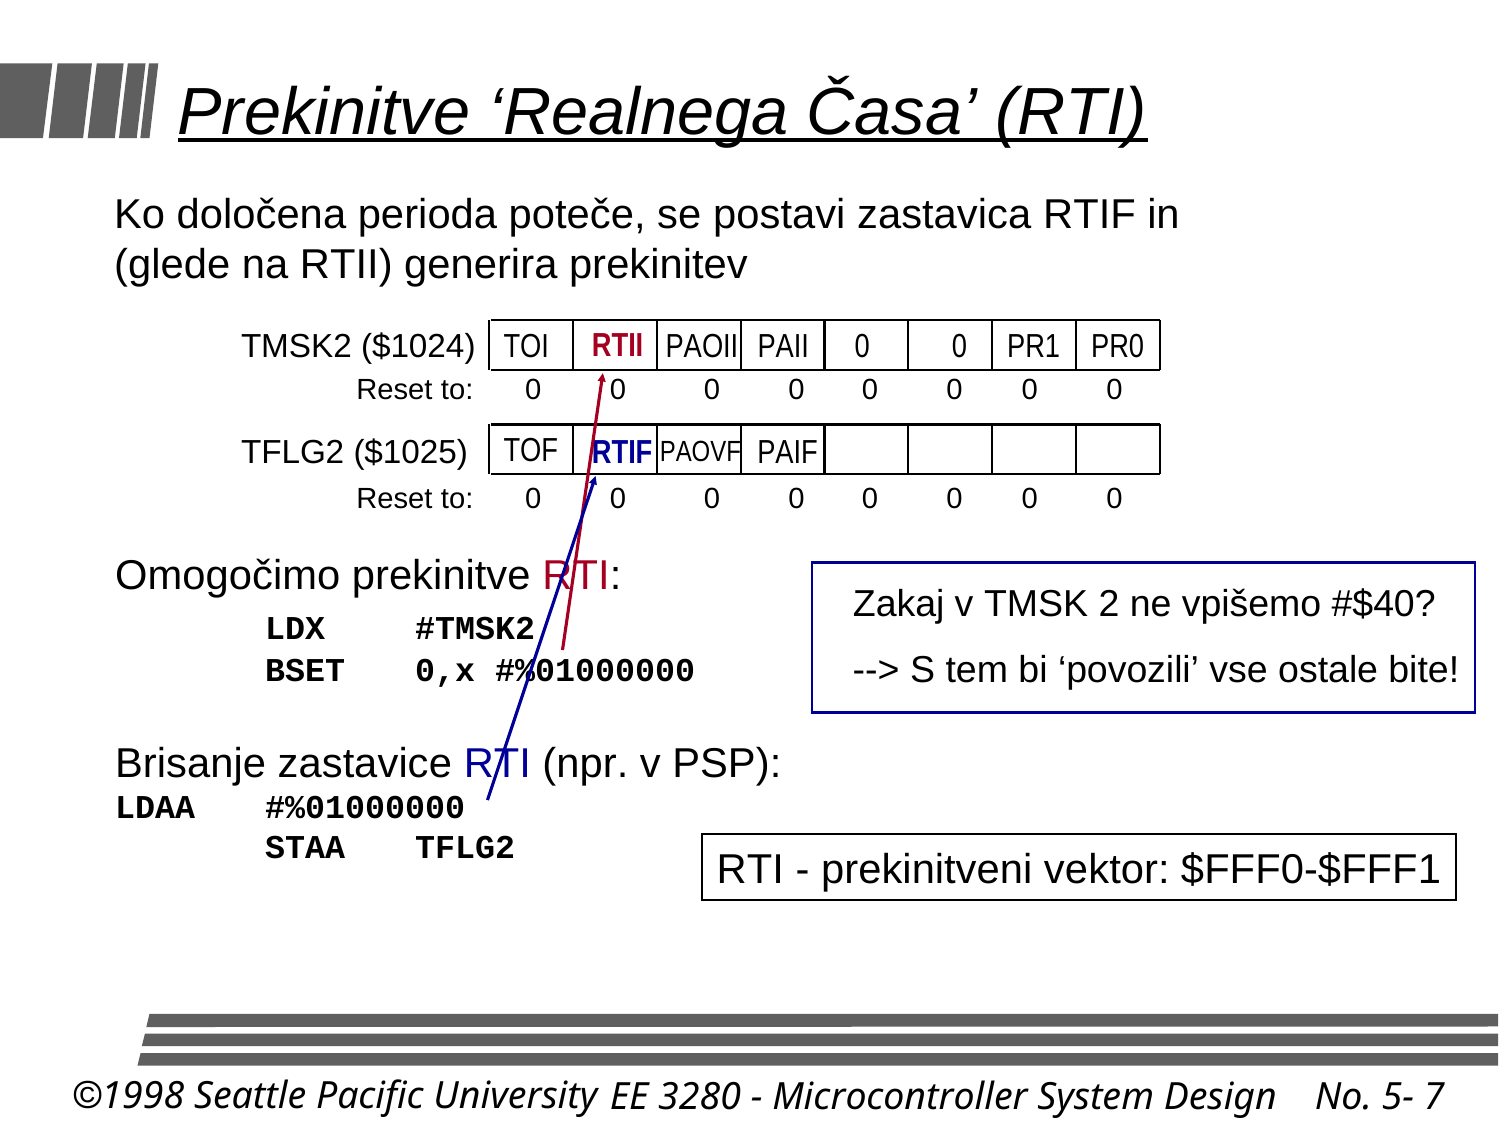

# Prekinitve ‘Realnega Časa’ (RTI)
Ko določena perioda poteče, se postavi zastavica RTIF in
(glede na RTII) generira prekinitev
RTII
TMSK2 ($1024)
TOI
PAOII
PAII
0
0
PR1
PR0
Reset to: 	0	0	0	0	0	0	0	0
TOF
RTIF
TFLG2 ($1025)
PAIF
PAOVF
Reset to: 	0	0	0	0	0	0	0	0
Omogočimo prekinitve RTI:
	LDX	#TMSK2
	BSET	0,x #%01000000
Zakaj v TMSK 2 ne vpišemo #$40?
--> S tem bi ‘povozili’ vse ostale bite!
Brisanje zastavice RTI (npr. v PSP):	LDAA	#%01000000
	STAA	TFLG2
RTI - prekinitveni vektor: $FFF0-$FFF1